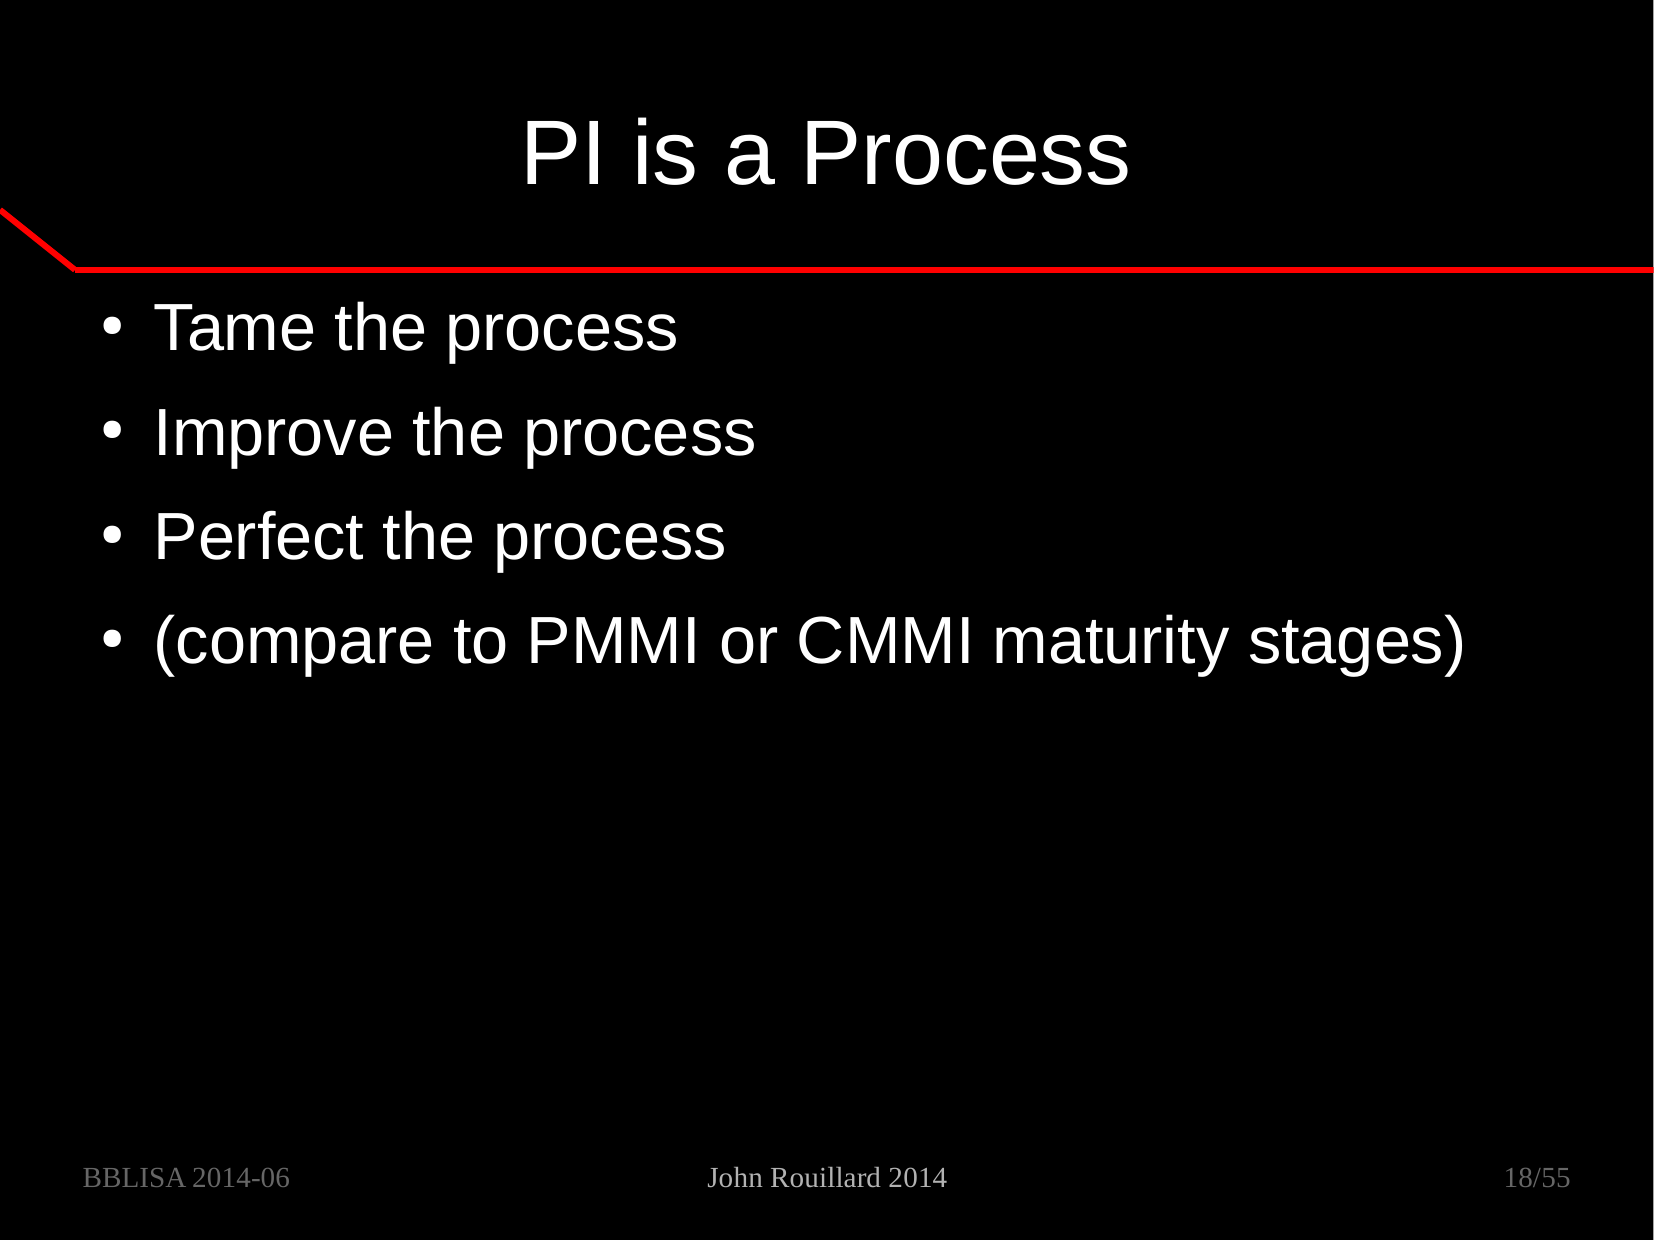

# PI is a Process
Tame the process
Improve the process
Perfect the process
(compare to PMMI or CMMI maturity stages)
BBLISA 2014-06
John Rouillard 2014
18